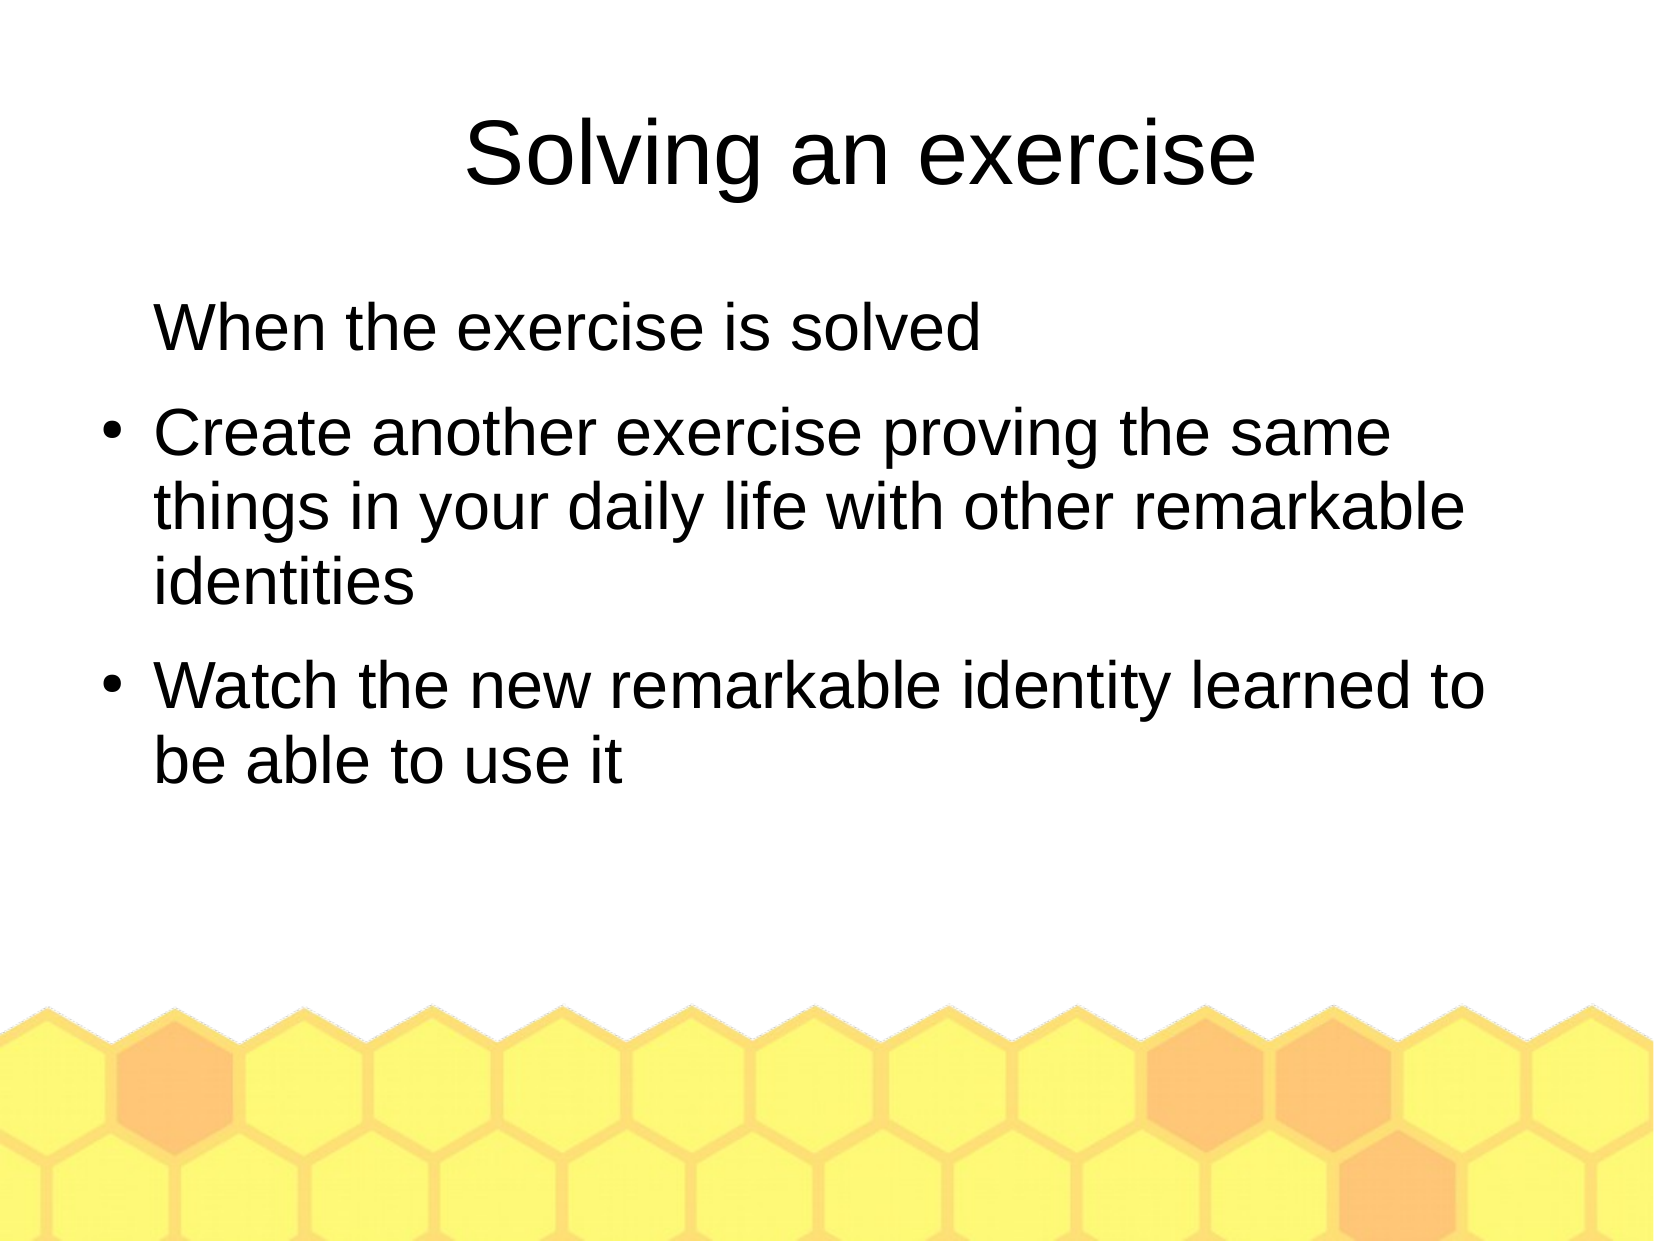

# Solving an exercise
When the exercise is solved
Create another exercise proving the same things in your daily life with other remarkable identities
Watch the new remarkable identity learned to be able to use it